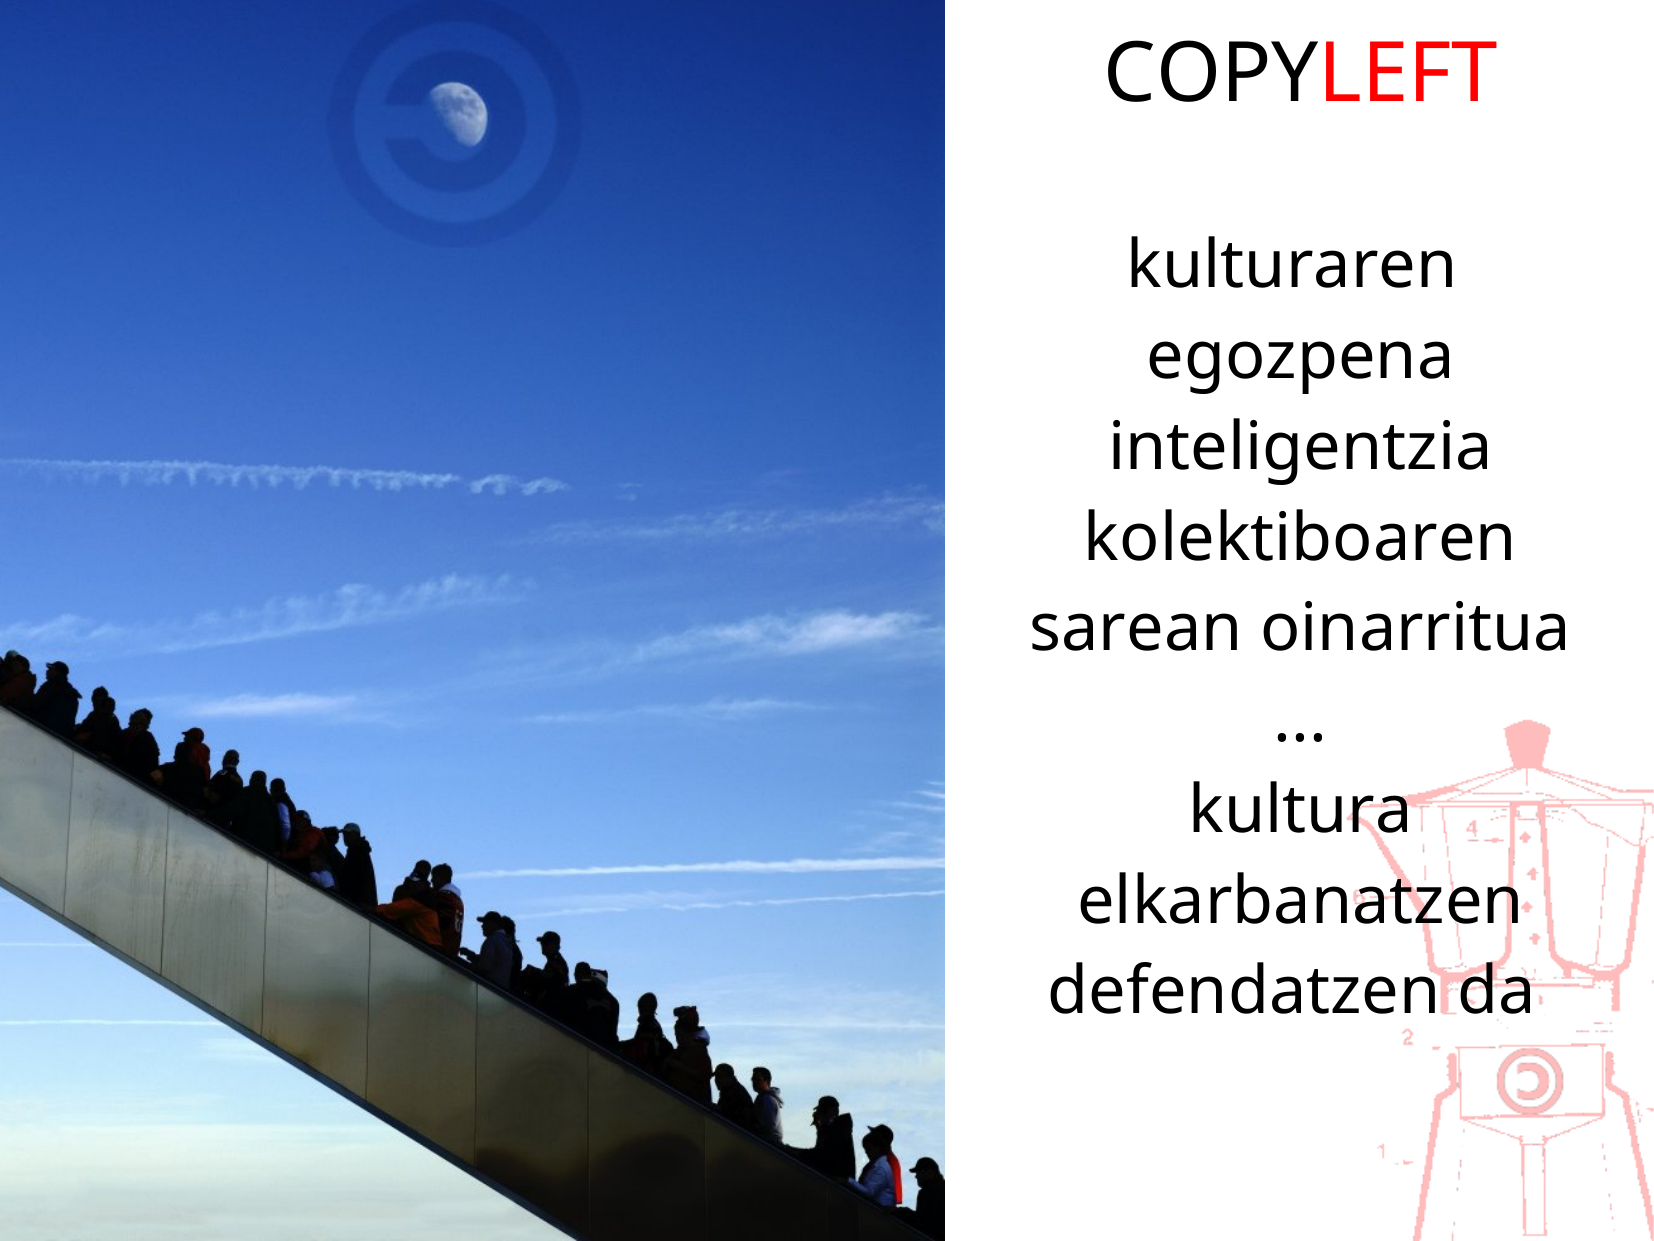

# COPYLEFT
kulturaren
egozpena
inteligentzia
kolektiboaren
sarean oinarritua
...
kultura
elkarbanatzen
defendatzen da